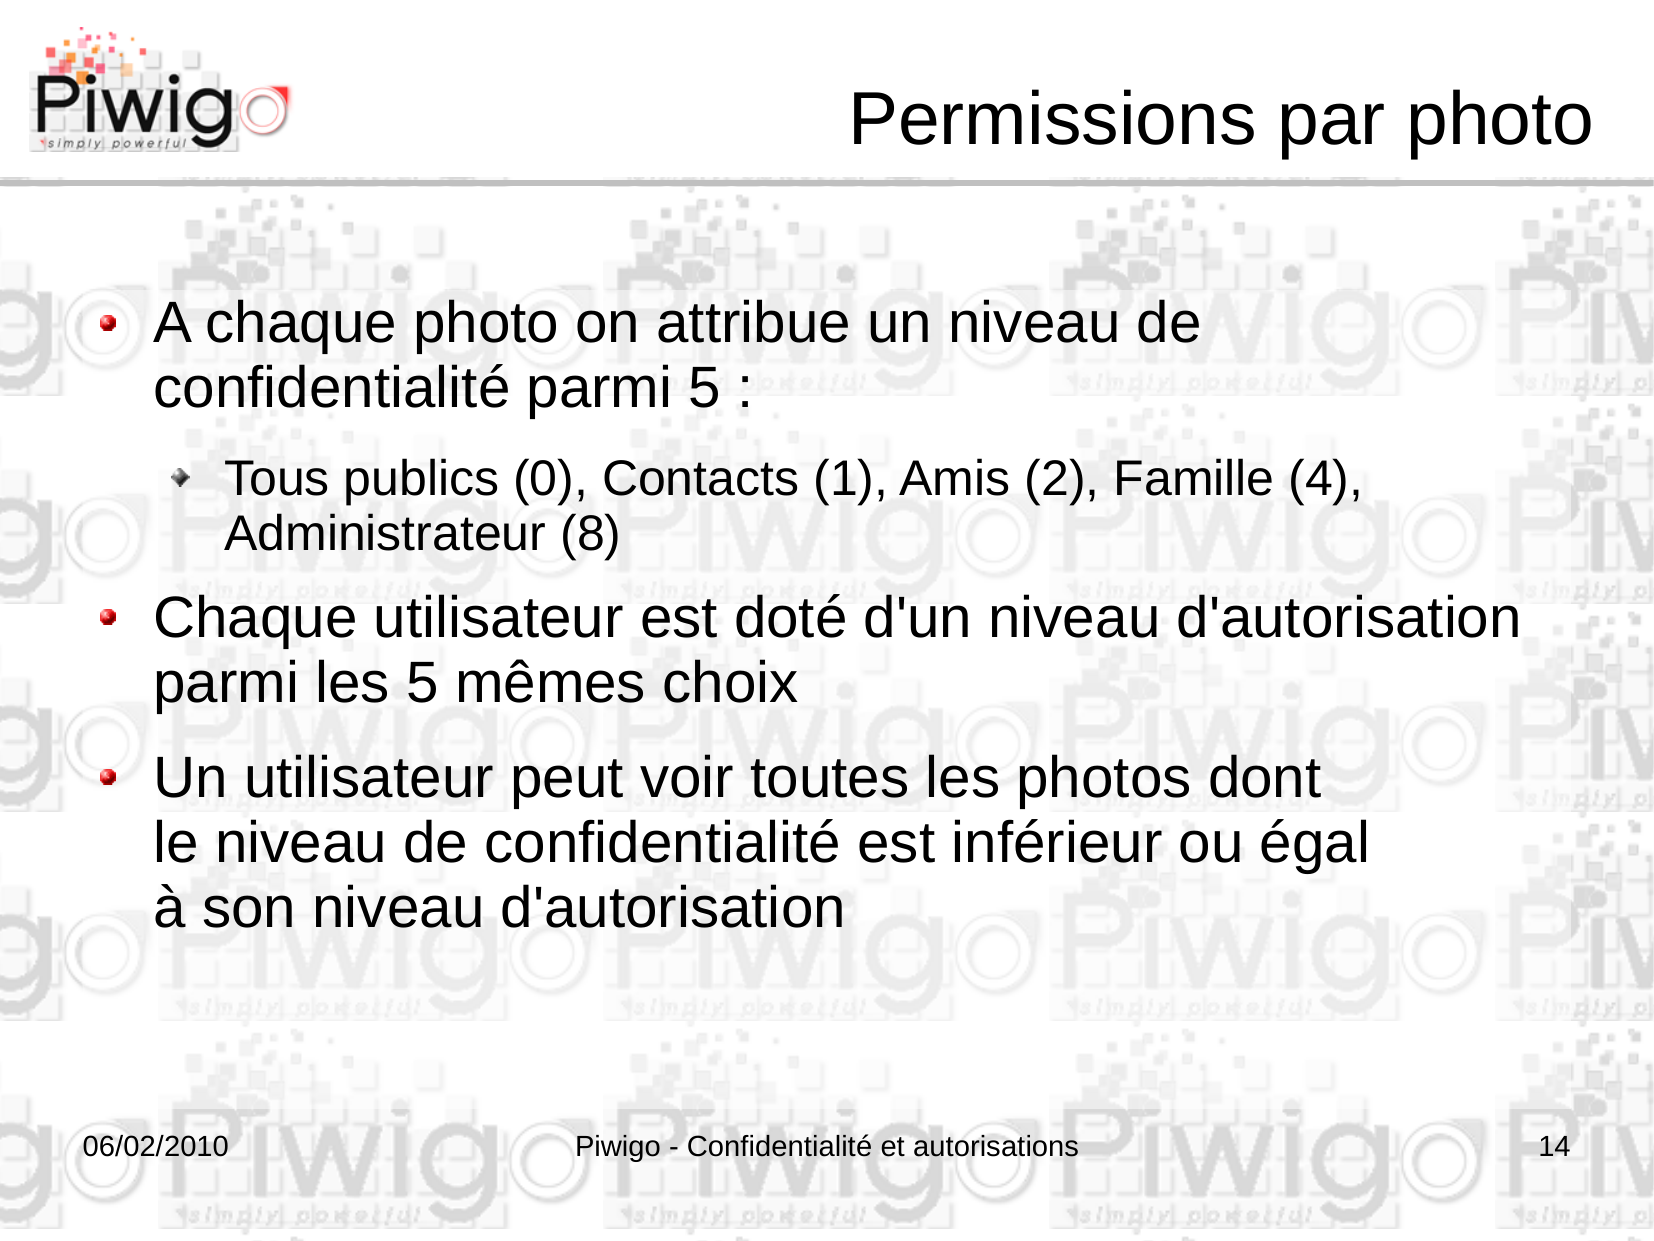

# Permissions par photo
A chaque photo on attribue un niveau de confidentialité parmi 5 :
Tous publics (0), Contacts (1), Amis (2), Famille (4), Administrateur (8)
Chaque utilisateur est doté d'un niveau d'autorisation parmi les 5 mêmes choix
Un utilisateur peut voir toutes les photos dont
le niveau de confidentialité est inférieur ou égal
à son niveau d'autorisation
06/02/2010
Piwigo - Confidentialité et autorisations
14